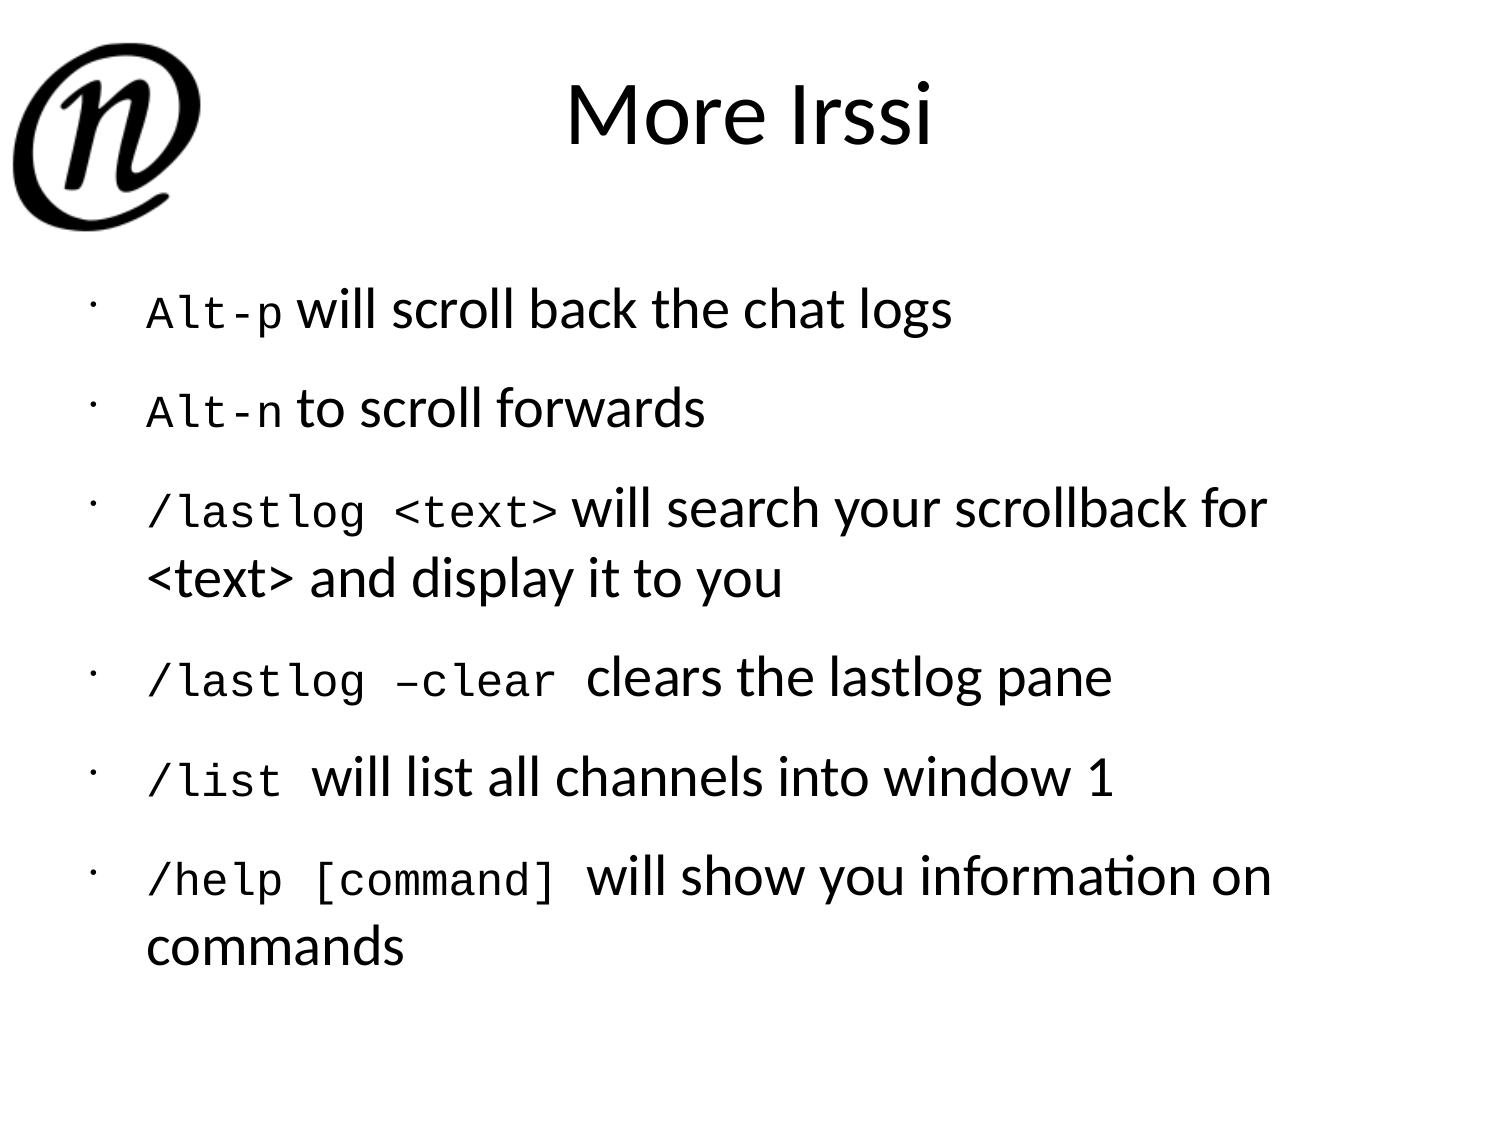

# More Irssi
Alt-p will scroll back the chat logs
Alt-n to scroll forwards
/lastlog <text> will search your scrollback for <text> and display it to you
/lastlog –clear clears the lastlog pane
/list will list all channels into window 1
/help [command] will show you information on commands